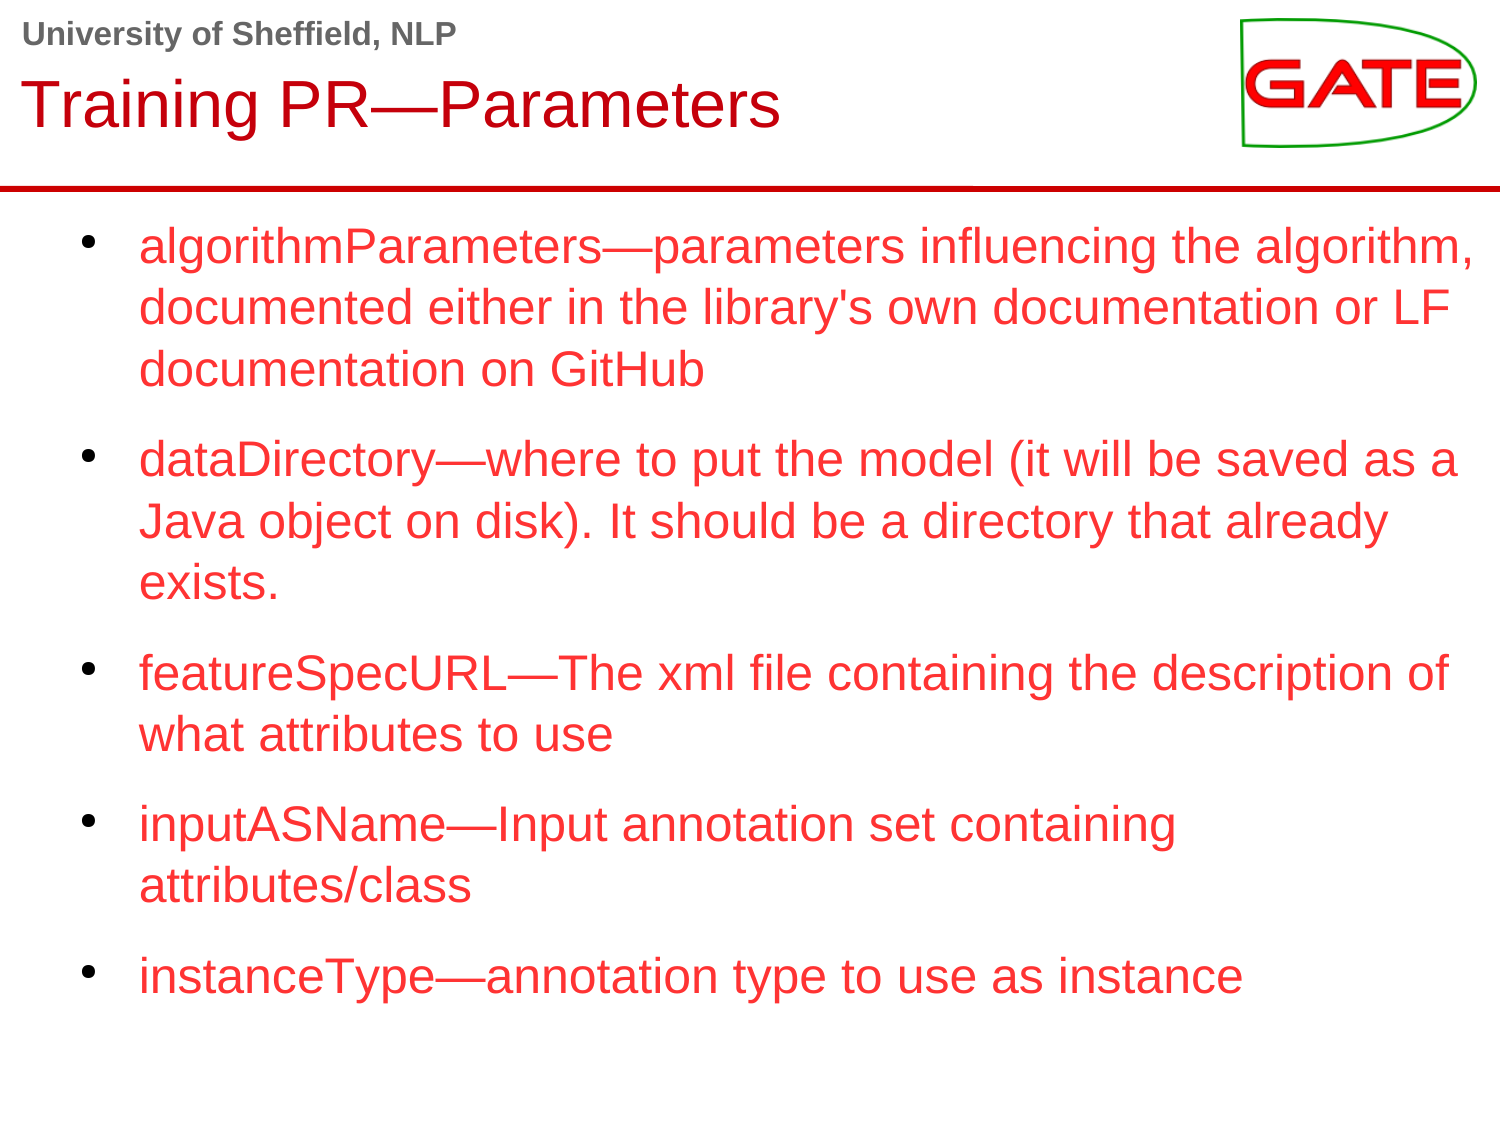

# Training PR—Parameters
algorithmParameters—parameters influencing the algorithm, documented either in the library's own documentation or LF documentation on GitHub
dataDirectory—where to put the model (it will be saved as a Java object on disk). It should be a directory that already exists.
featureSpecURL—The xml file containing the description of what attributes to use
inputASName—Input annotation set containing attributes/class
instanceType—annotation type to use as instance